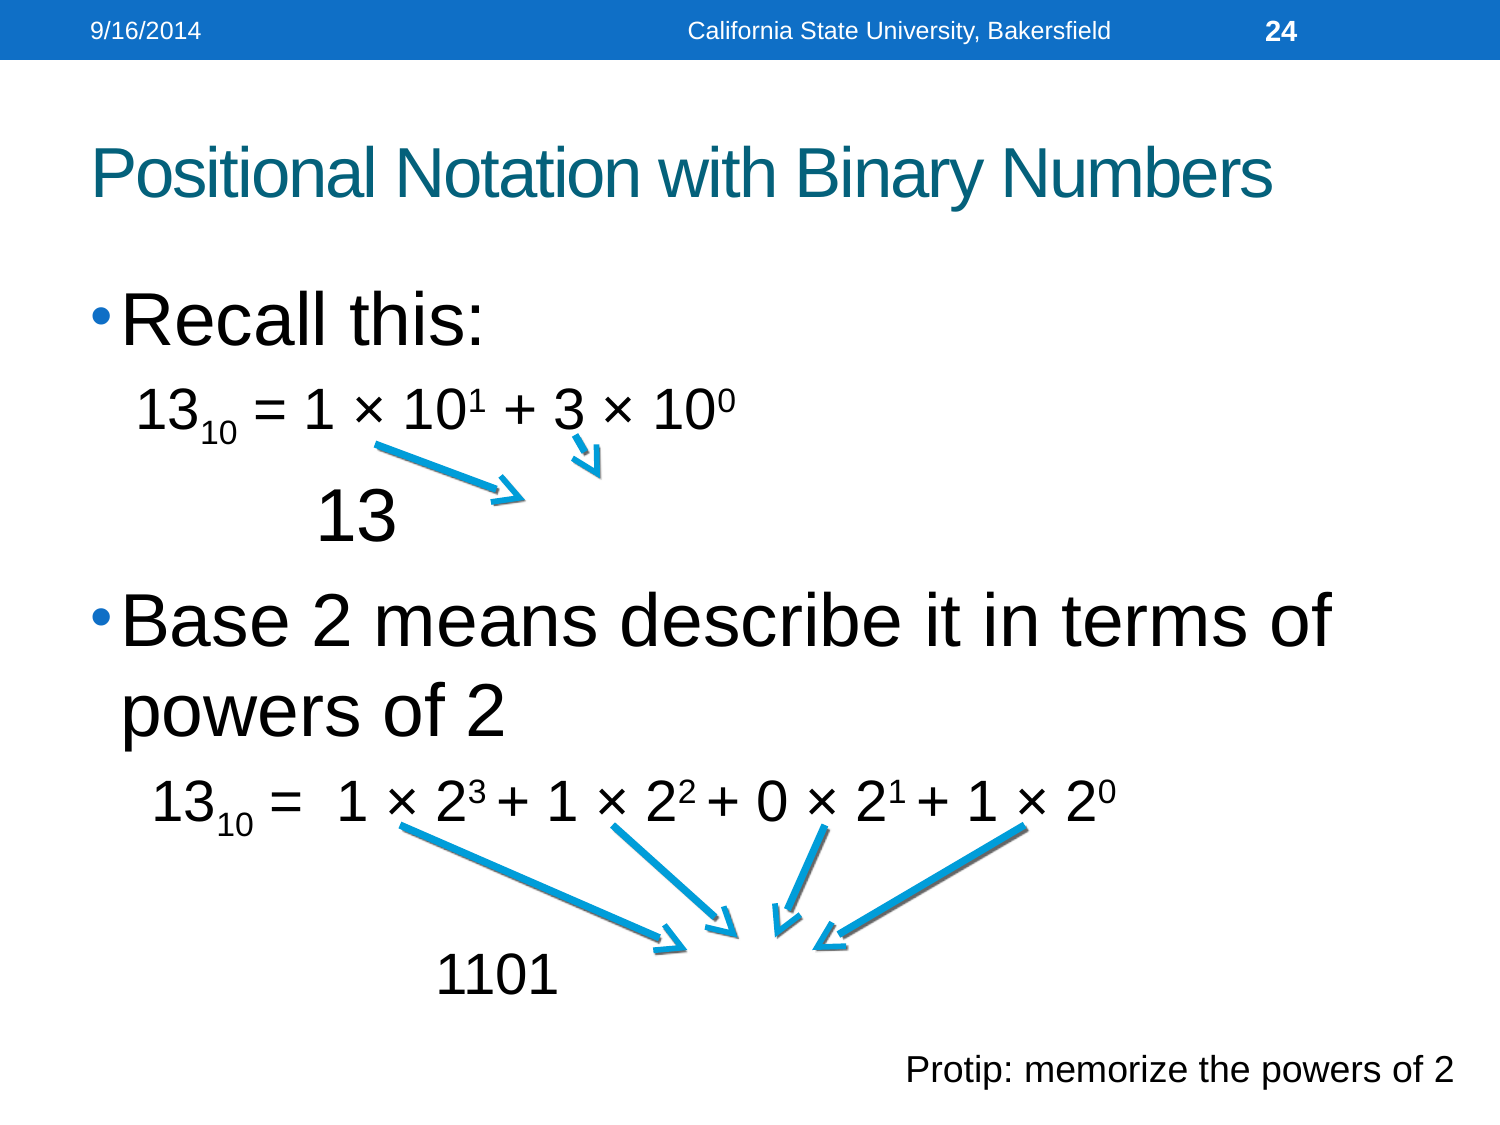

9/16/2014
California State University, Bakersfield
# Positional Notation with Binary Numbers
Recall this:
1310 = 1 × 101 + 3 × 100
			13
Base 2 means describe it in terms of powers of 2
 1310 = 1 × 23 + 1 × 22 + 0 × 21 + 1 × 20
				1101
Protip: memorize the powers of 2